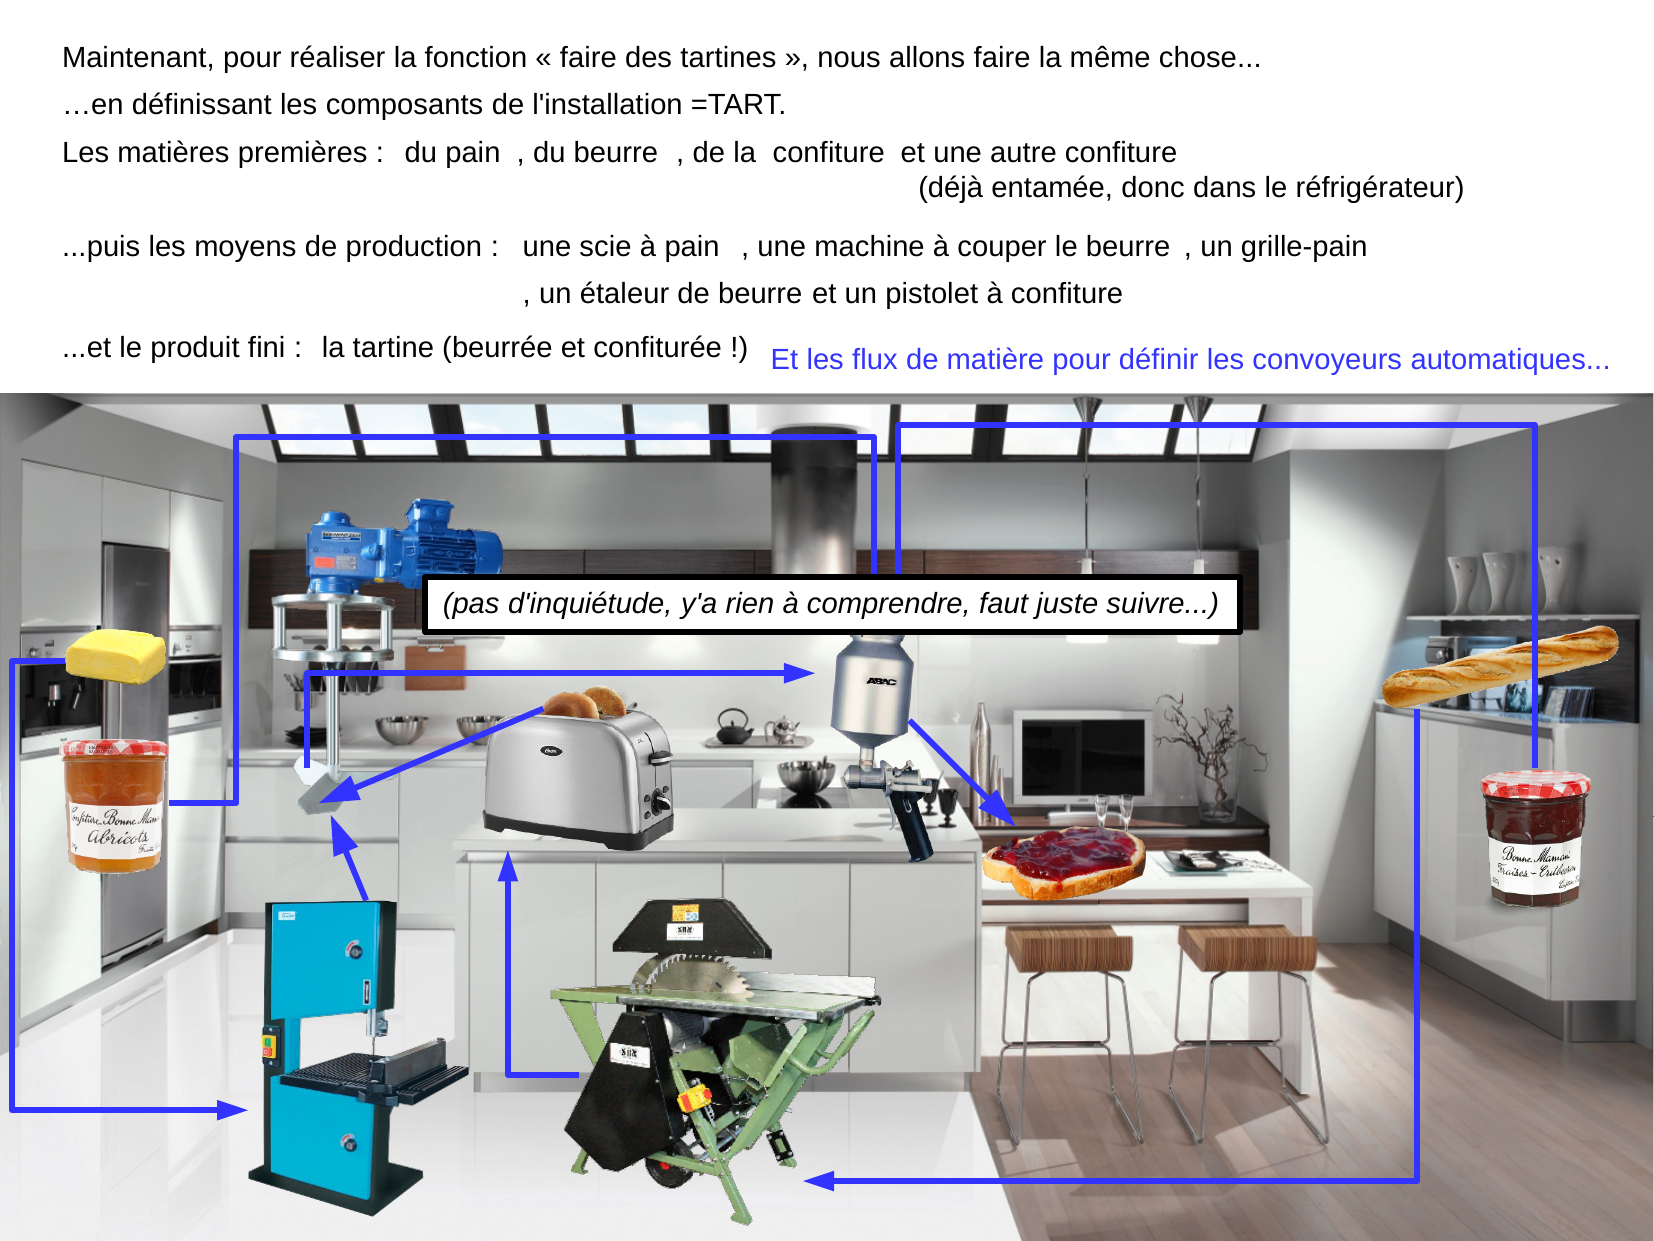

Maintenant, pour réaliser la fonction « faire des tartines », nous allons faire la même chose...
…en définissant les composants de l'installation =TART.
Les matières premières :
du pain
, du beurre
, de la confiture
et une autre confiture
(déjà entamée, donc dans le réfrigérateur)
...puis les moyens de production :
une scie à pain
, une machine à couper le beurre
, un grille-pain
, un étaleur de beurre
et un pistolet à confiture
...et le produit fini :
la tartine (beurrée et confiturée !)
Et les flux de matière pour définir les convoyeurs automatiques...
(pas d'inquiétude, y'a rien à comprendre, faut juste suivre...)